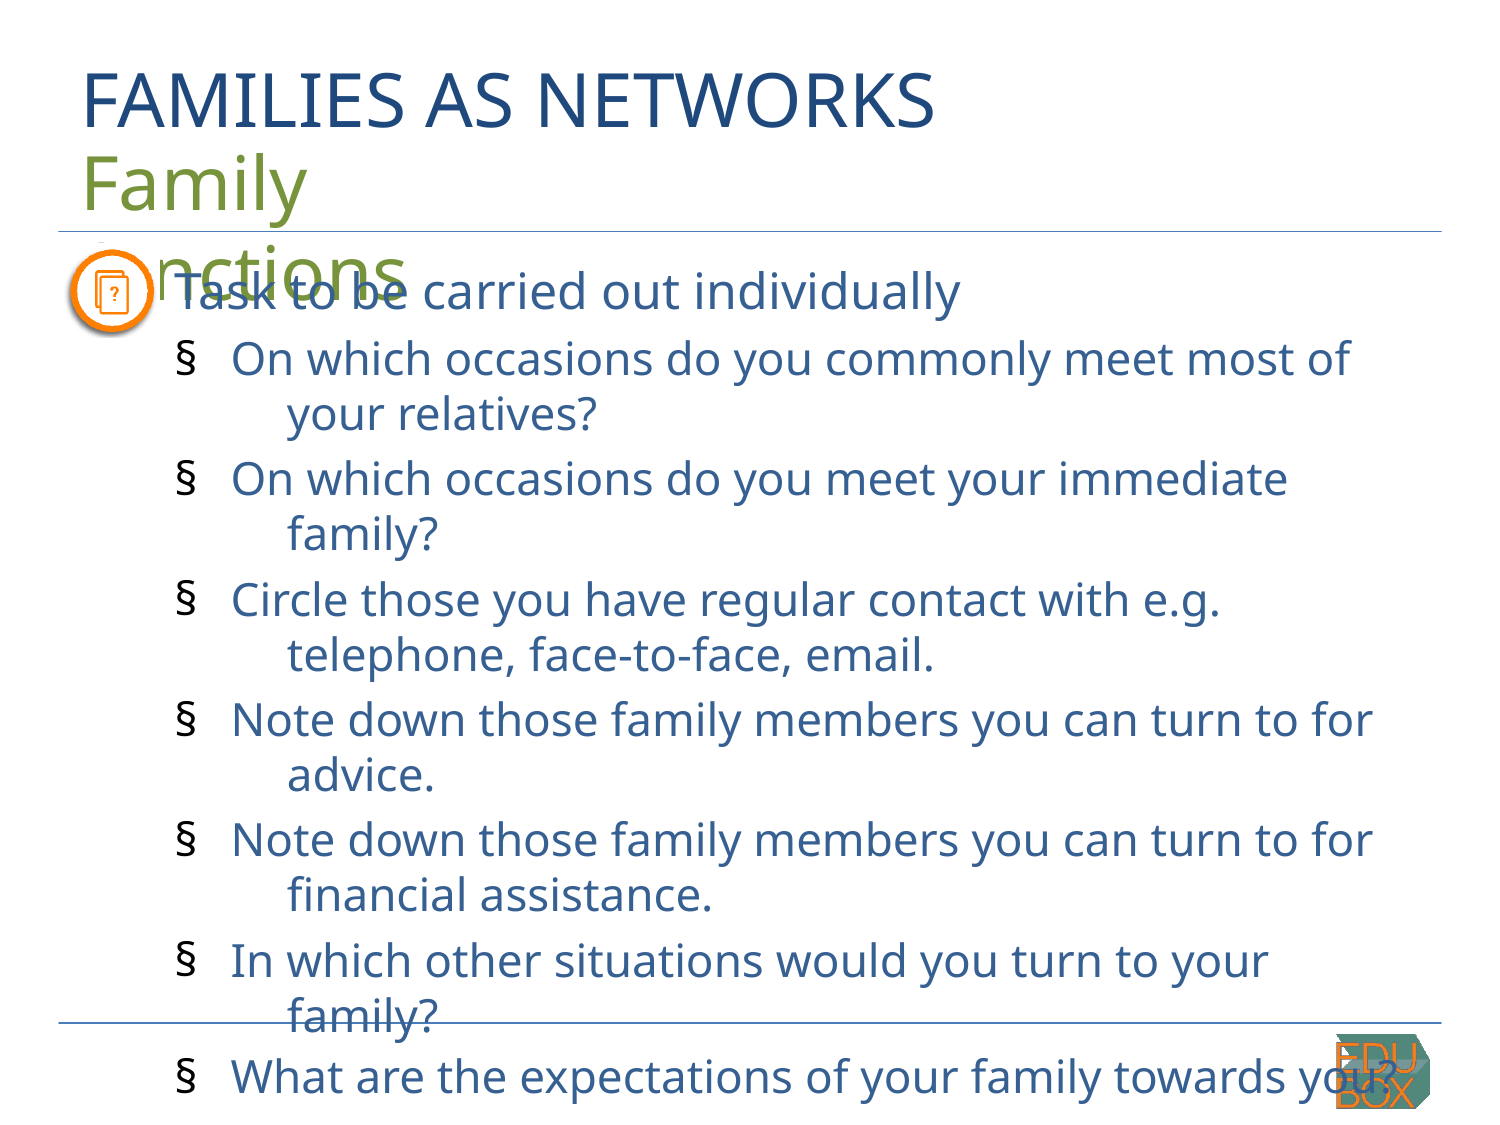

FAMILIES AS NETWORKS
# Family functions
Task to be carried out individually
On which occasions do you commonly meet most of your relatives?
On which occasions do you meet your immediate family?
Circle those you have regular contact with e.g. telephone, face-to-face, email.
Note down those family members you can turn to for advice.
Note down those family members you can turn to for financial assistance.
In which other situations would you turn to your family?
What are the expectations of your family towards you?